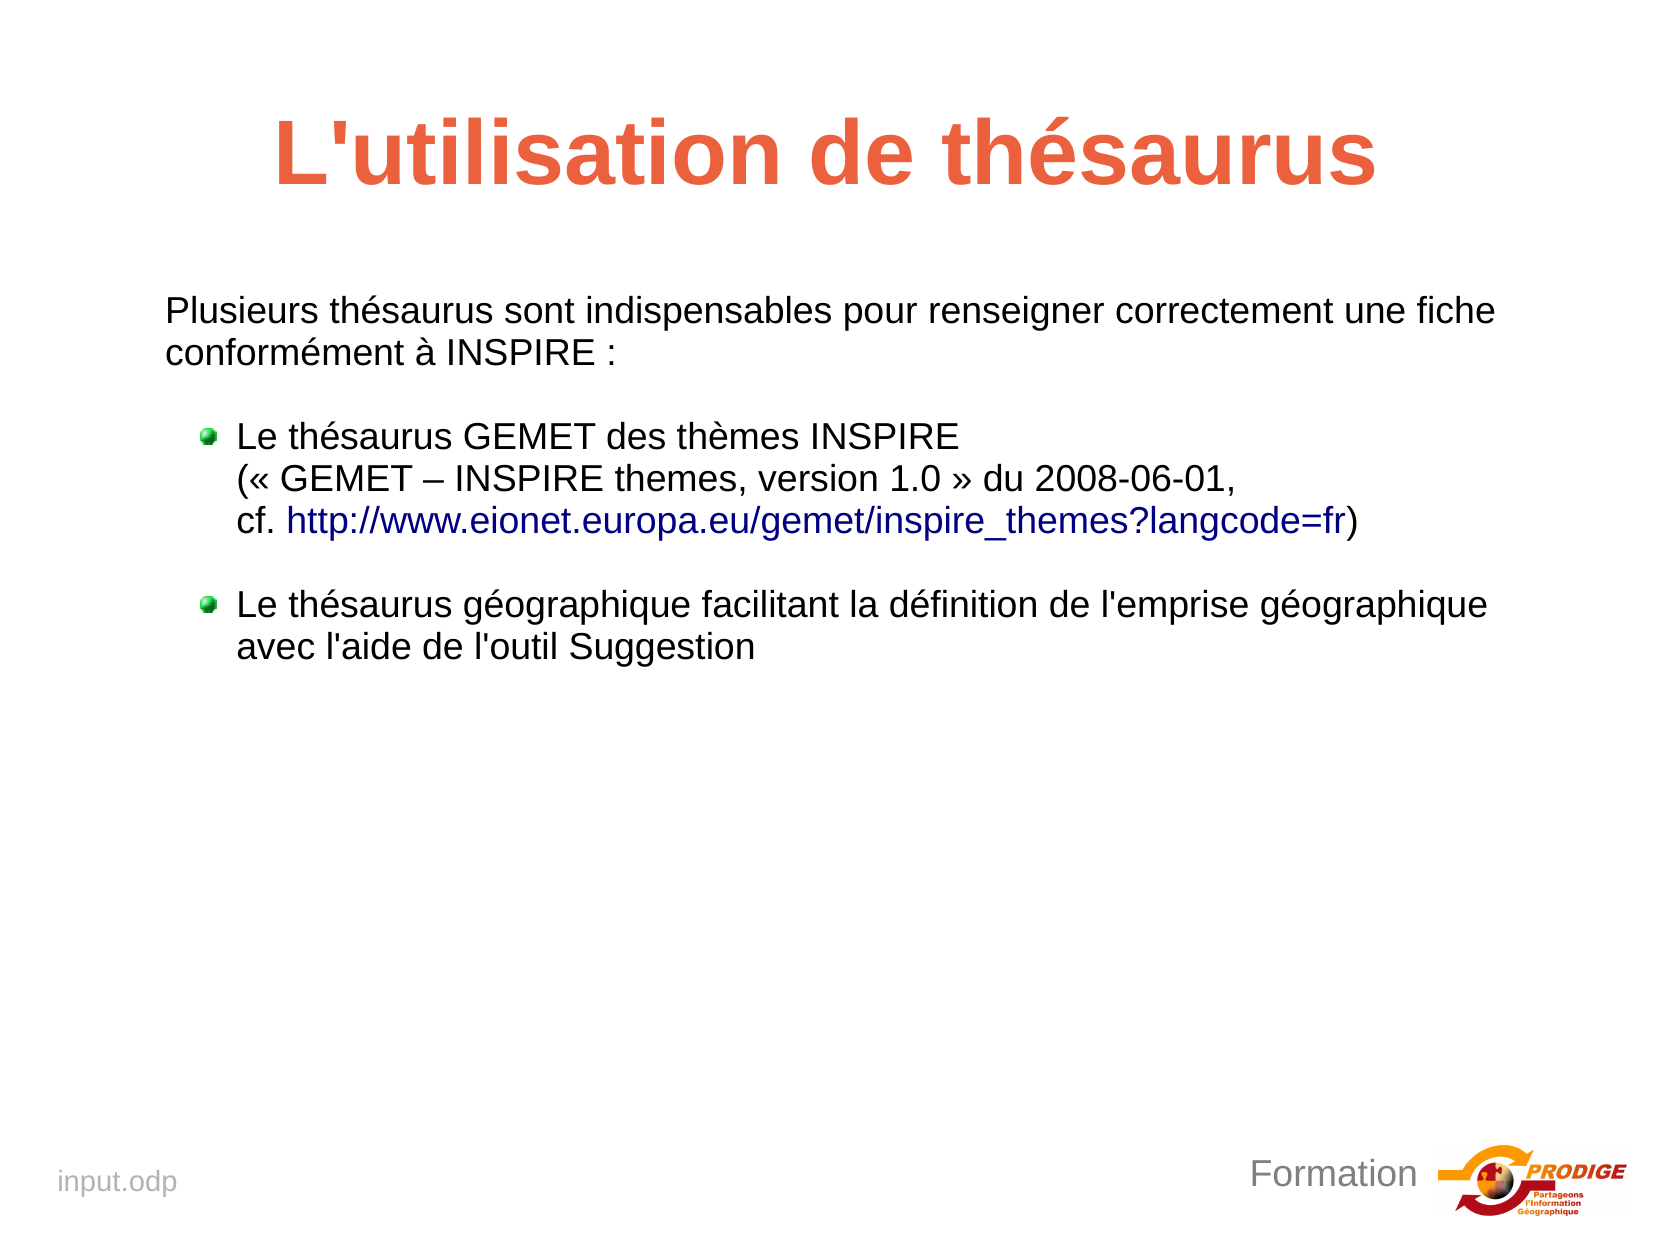

# L'utilisation de thésaurus
Plusieurs thésaurus sont indispensables pour renseigner correctement une fiche
conformément à INSPIRE :
Le thésaurus GEMET des thèmes INSPIRE
(« GEMET – INSPIRE themes, version 1.0 » du 2008-06-01,
cf. http://www.eionet.europa.eu/gemet/inspire_themes?langcode=fr)
Le thésaurus géographique facilitant la définition de l'emprise géographique
avec l'aide de l'outil Suggestion